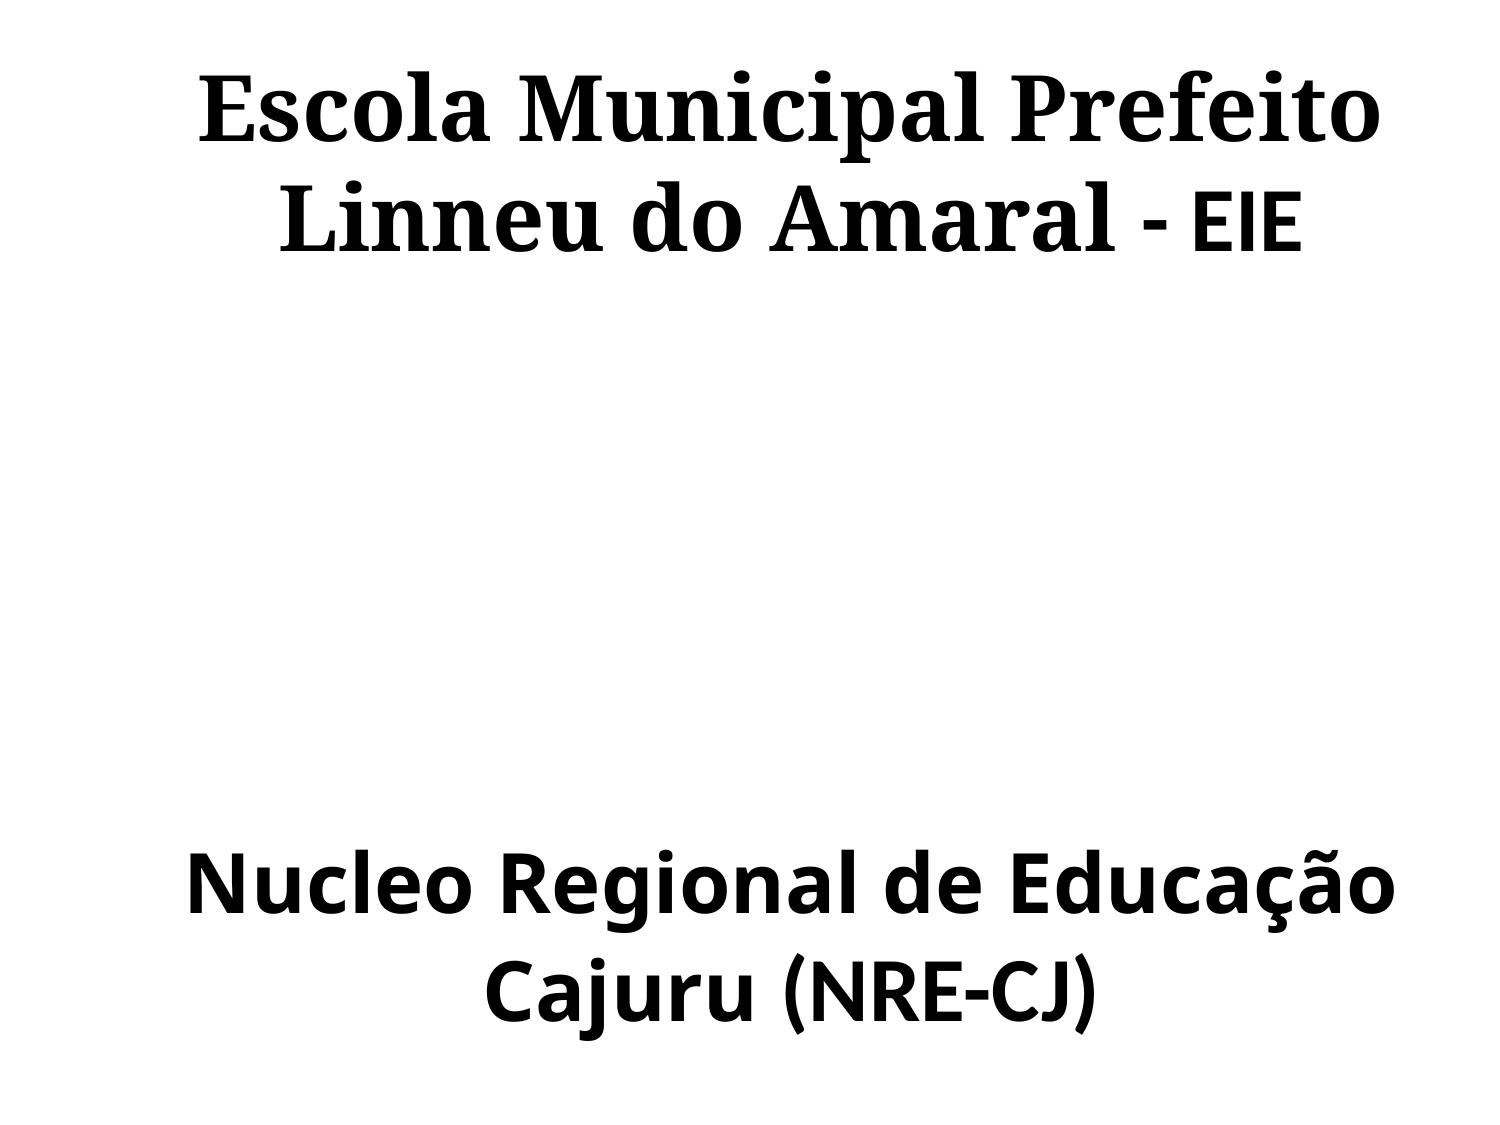

# Escola Municipal Prefeito Linneu do Amaral - EIE Nucleo Regional de Educação Cajuru (NRE-CJ)